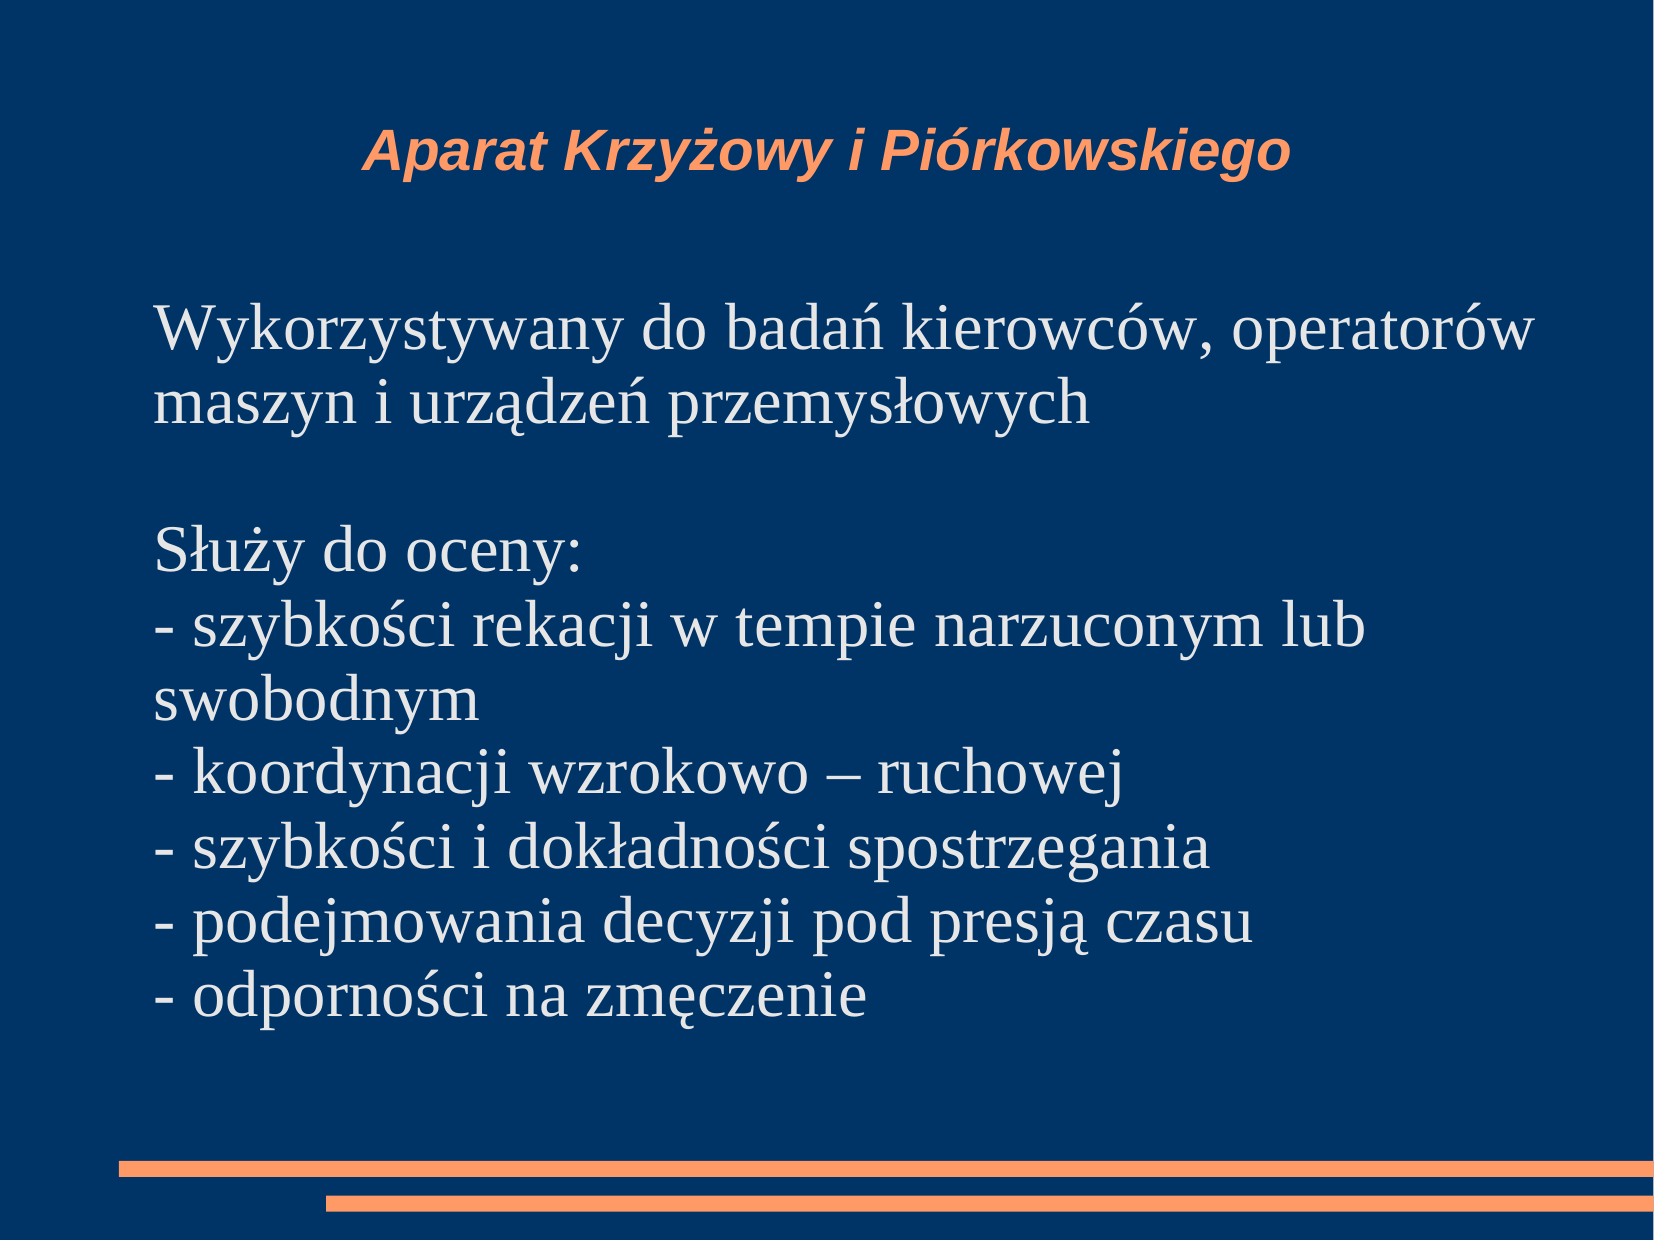

# Aparat Krzyżowy i Piórkowskiego
Wykorzystywany do badań kierowców, operatorów maszyn i urządzeń przemysłowych
Służy do oceny:
- szybkości rekacji w tempie narzuconym lub swobodnym
- koordynacji wzrokowo – ruchowej
- szybkości i dokładności spostrzegania
- podejmowania decyzji pod presją czasu
- odporności na zmęczenie